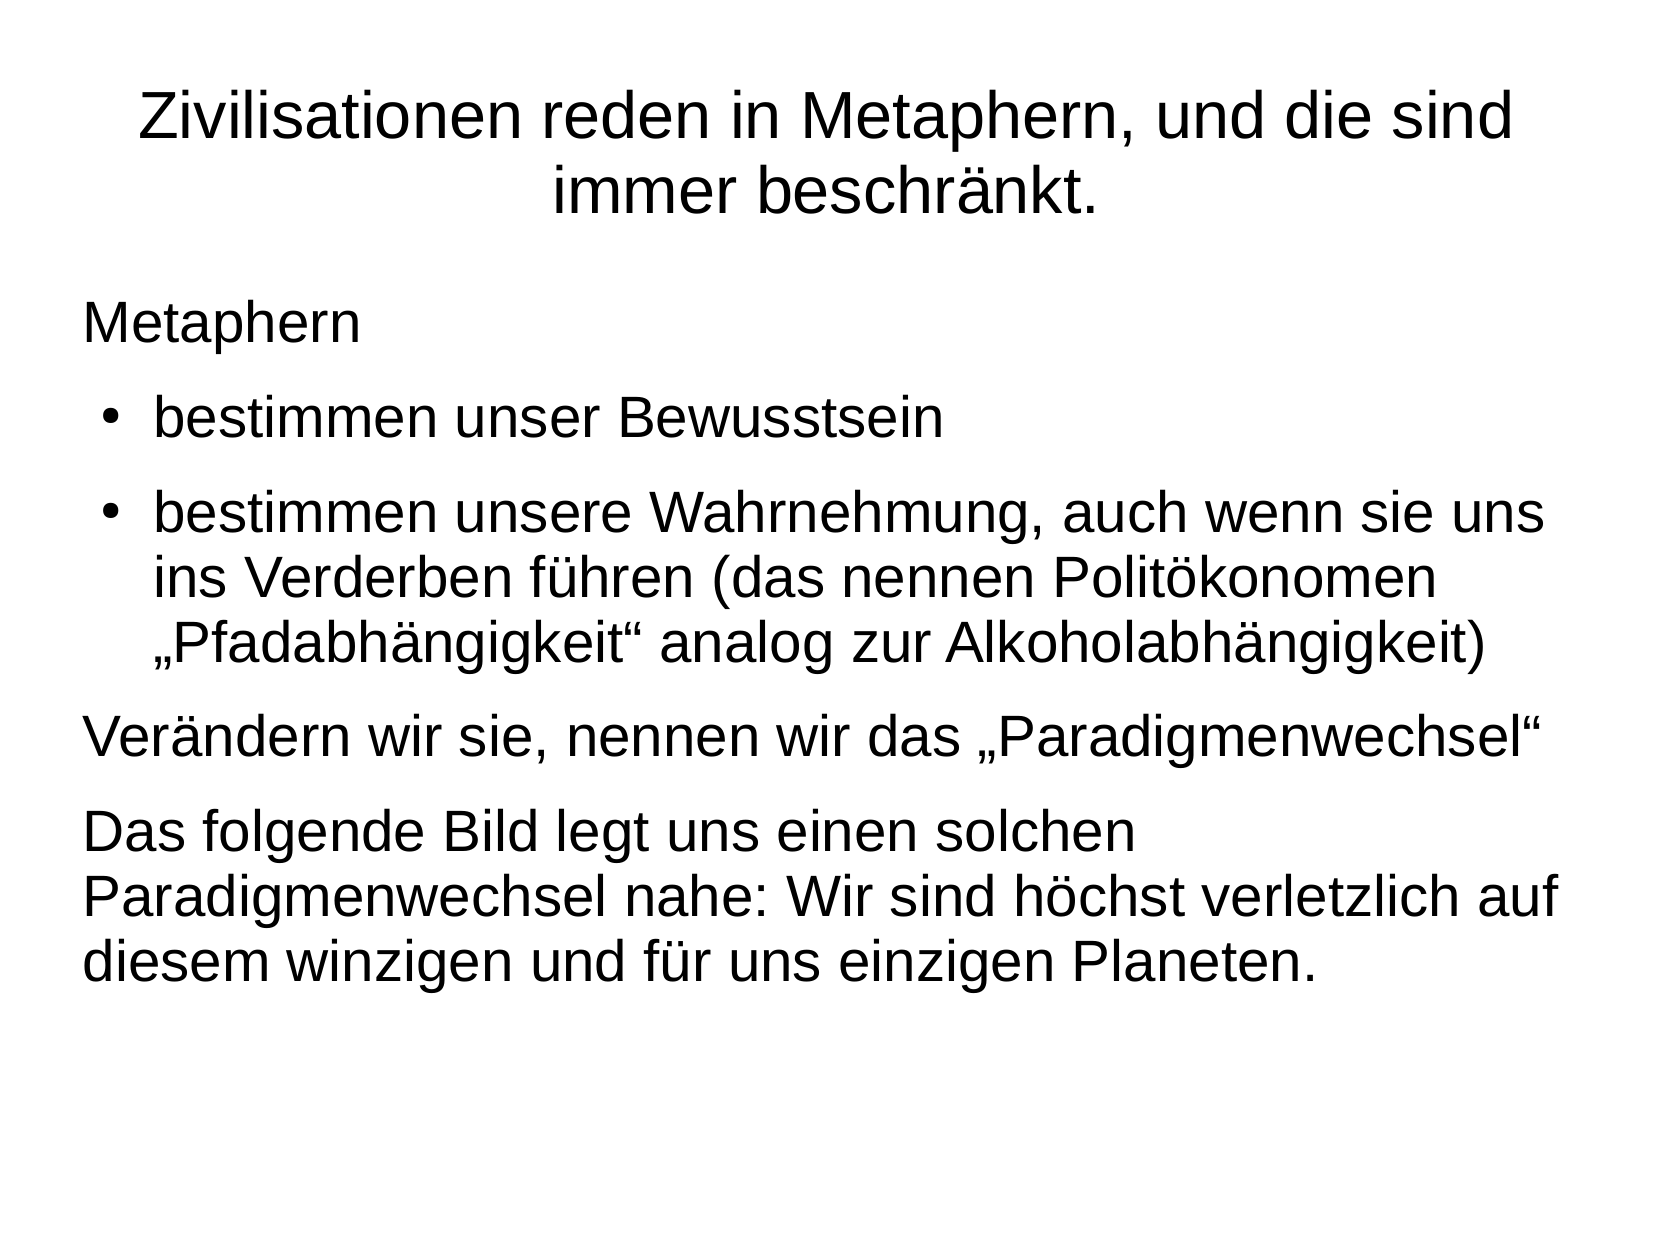

# Zivilisationen reden in Metaphern, und die sind immer beschränkt.
Metaphern
bestimmen unser Bewusstsein
bestimmen unsere Wahrnehmung, auch wenn sie uns ins Verderben führen (das nennen Politökonomen „Pfadabhängigkeit“ analog zur Alkoholabhängigkeit)
Verändern wir sie, nennen wir das „Paradigmenwechsel“
Das folgende Bild legt uns einen solchen Paradigmenwechsel nahe: Wir sind höchst verletzlich auf diesem winzigen und für uns einzigen Planeten.